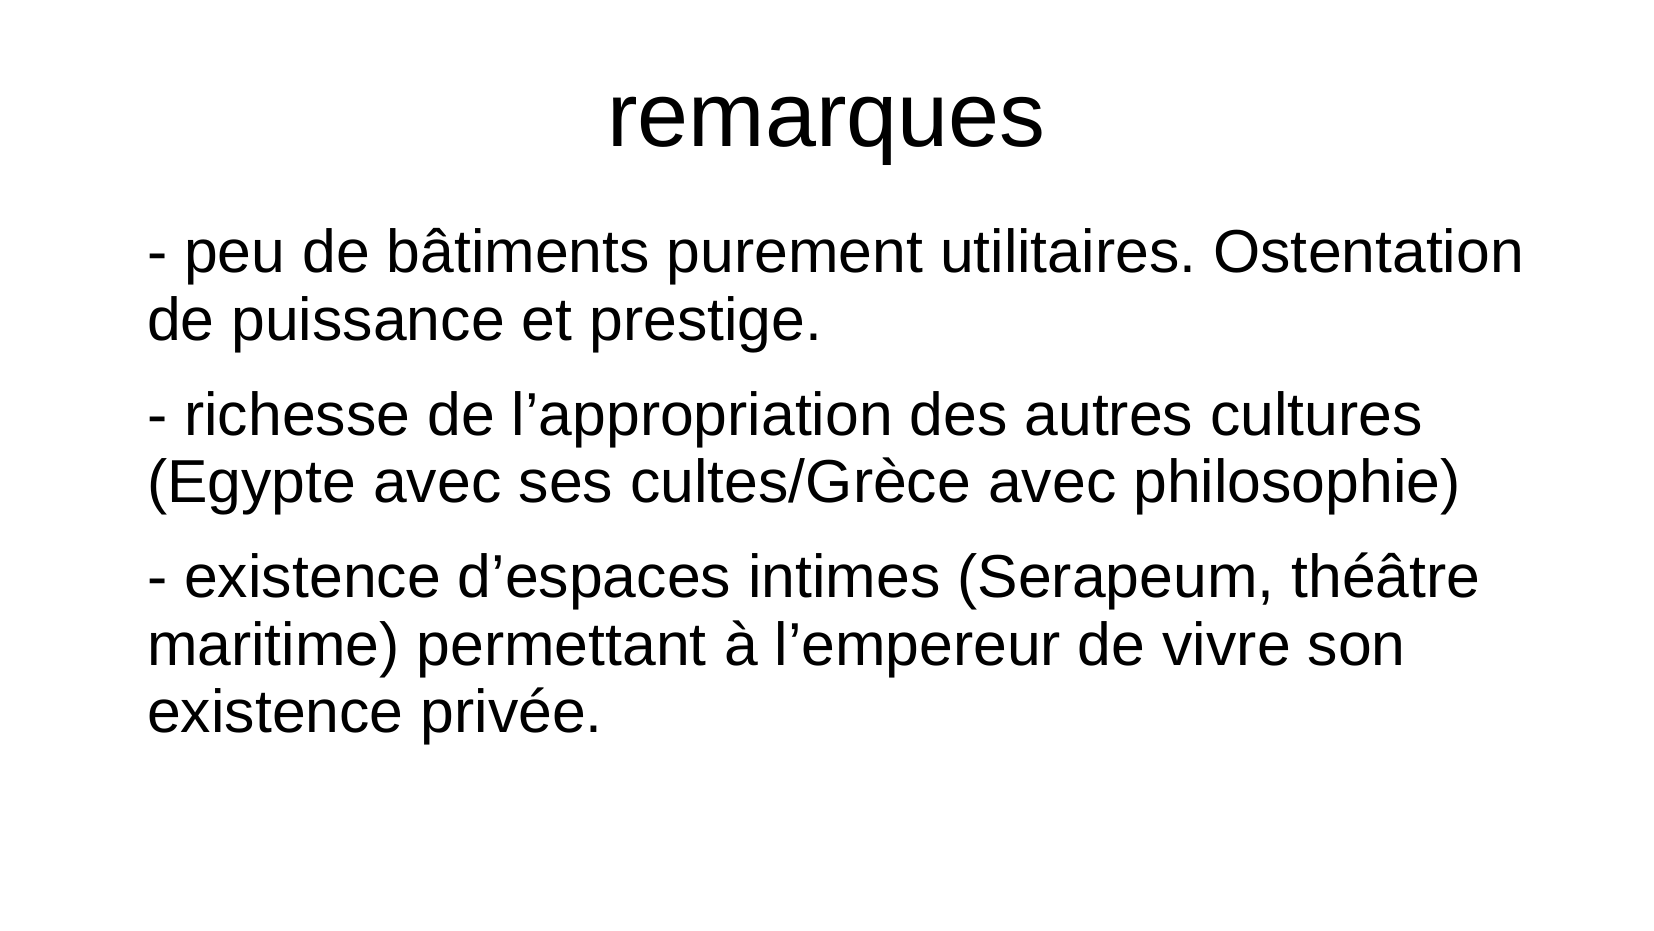

# remarques
- peu de bâtiments purement utilitaires. Ostentation de puissance et prestige.
- richesse de l’appropriation des autres cultures (Egypte avec ses cultes/Grèce avec philosophie)
- existence d’espaces intimes (Serapeum, théâtre maritime) permettant à l’empereur de vivre son existence privée.